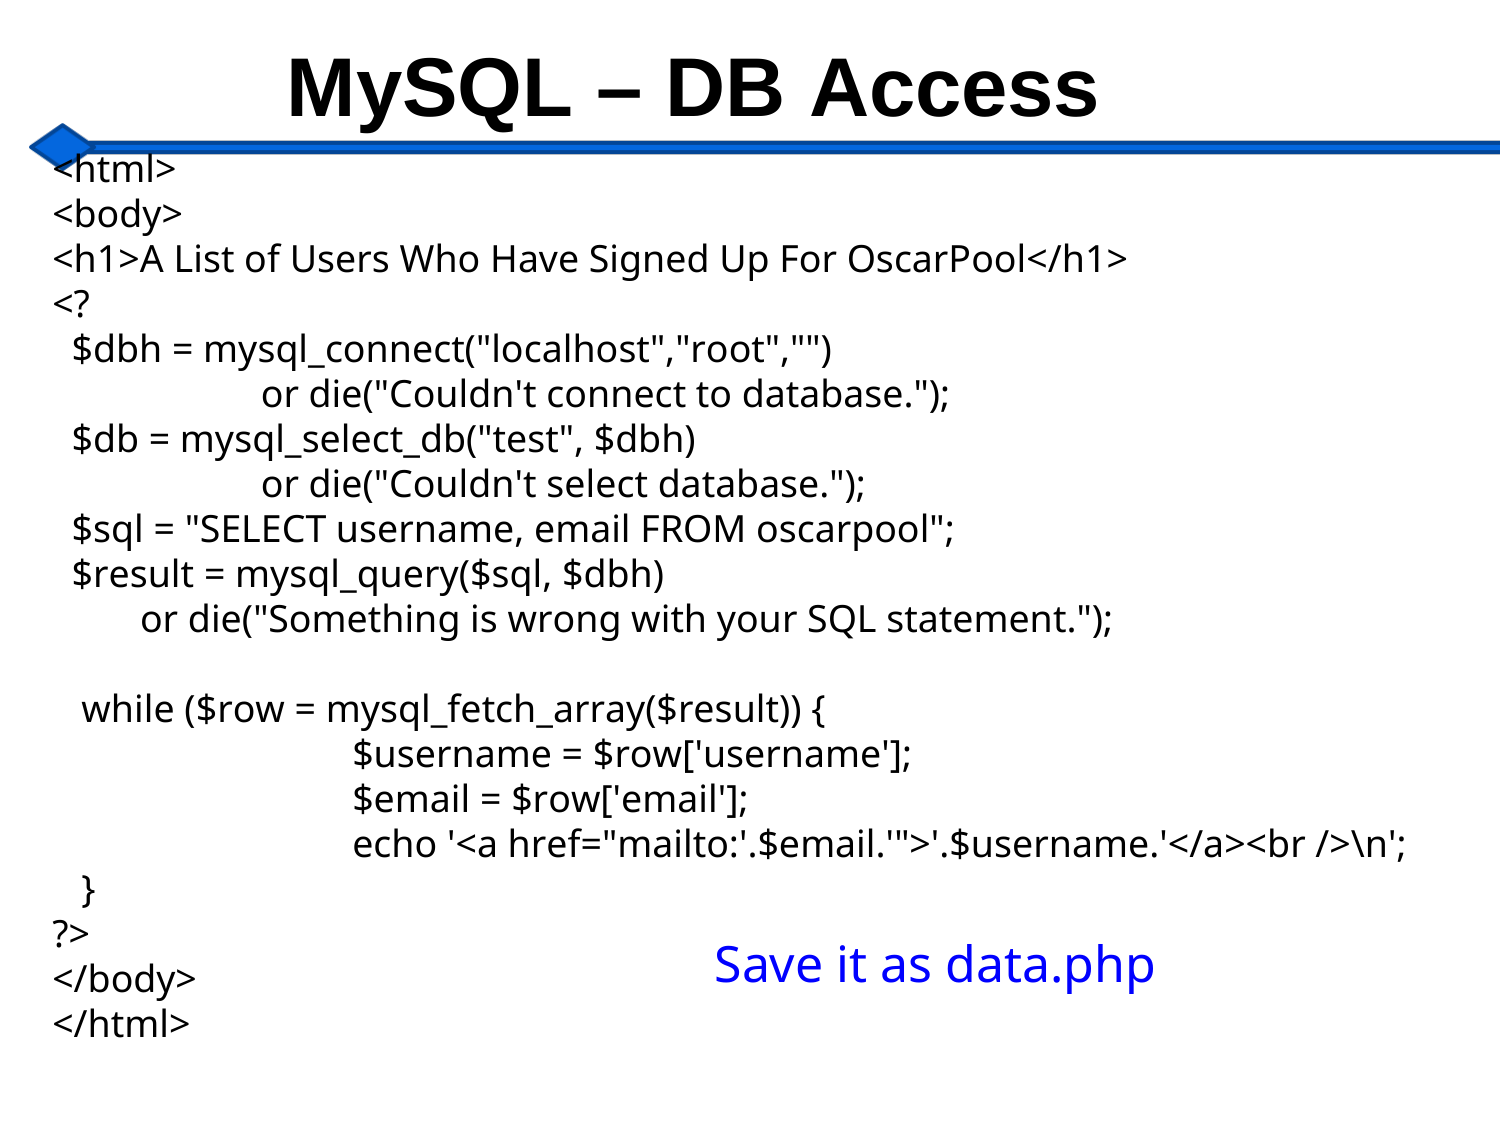

MySQL – DB Access
<html>
<body>
<h1>A List of Users Who Have Signed Up For OscarPool</h1>
<?
 $dbh = mysql_connect("localhost","root","")
	 or die("Couldn't connect to database.");
 $db = mysql_select_db("test", $dbh)
	 or die("Couldn't select database.");
 $sql = "SELECT username, email FROM oscarpool";
 $result = mysql_query($sql, $dbh)
 or die("Something is wrong with your SQL statement.");
 while ($row = mysql_fetch_array($result)) {
		$username = $row['username'];
		$email = $row['email'];
		echo '<a href="mailto:'.$email.'">'.$username.'</a><br />\n';
 }
?>
</body>
</html>
Save it as data.php